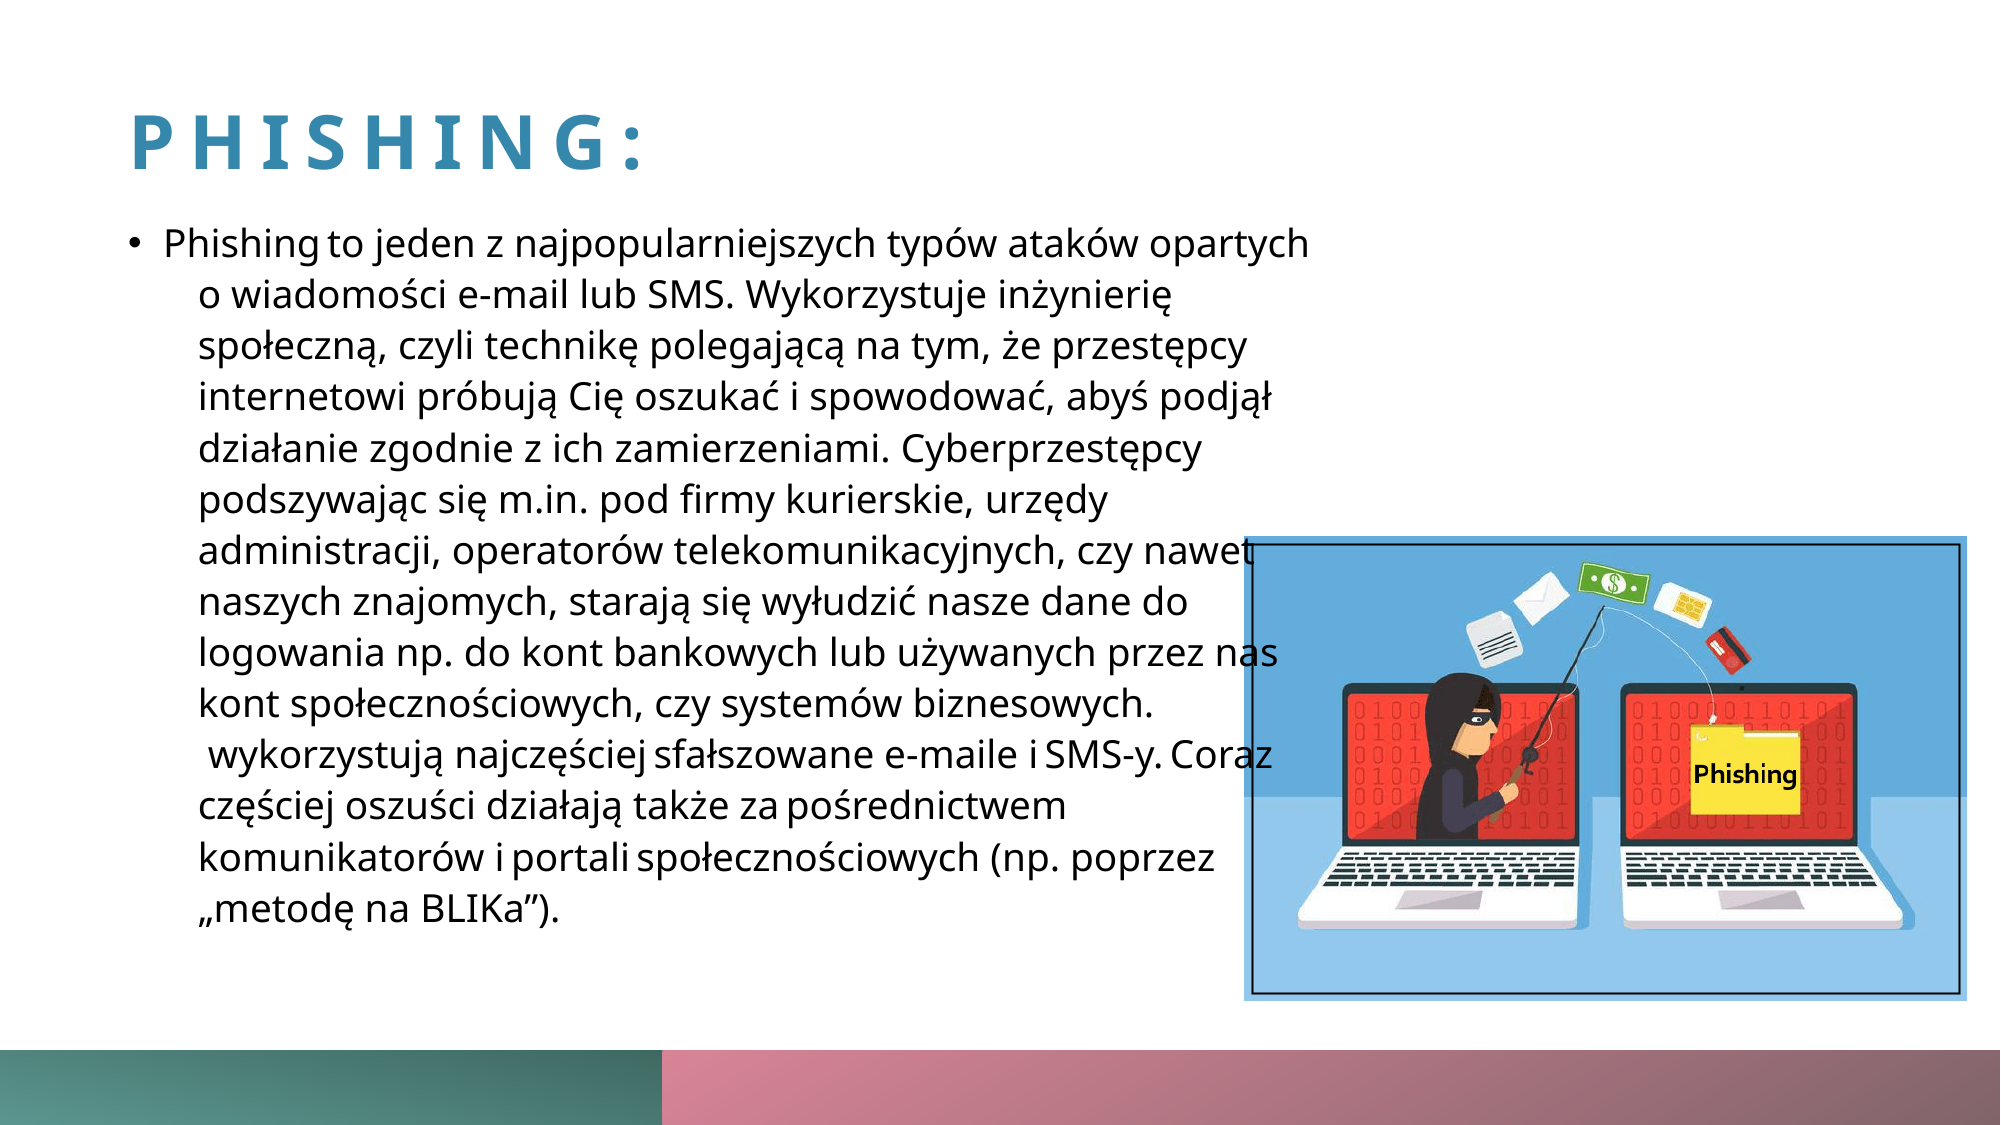

# Phishing:
Phishing to jeden z najpopularniejszych typów ataków opartych o wiadomości e-mail lub SMS. Wykorzystuje inżynierię społeczną, czyli technikę polegającą na tym, że przestępcy internetowi próbują Cię oszukać i spowodować, abyś podjął działanie zgodnie z ich zamierzeniami. Cyberprzestępcy podszywając się m.in. pod firmy kurierskie, urzędy administracji, operatorów telekomunikacyjnych, czy nawet naszych znajomych, starają się wyłudzić nasze dane do logowania np. do kont bankowych lub używanych przez nas kont społecznościowych, czy systemów biznesowych.  wykorzystują najczęściej sfałszowane e-maile i SMS-y. Coraz częściej oszuści działają także za pośrednictwem komunikatorów i portali społecznościowych (np. poprzez „metodę na BLIKa”).